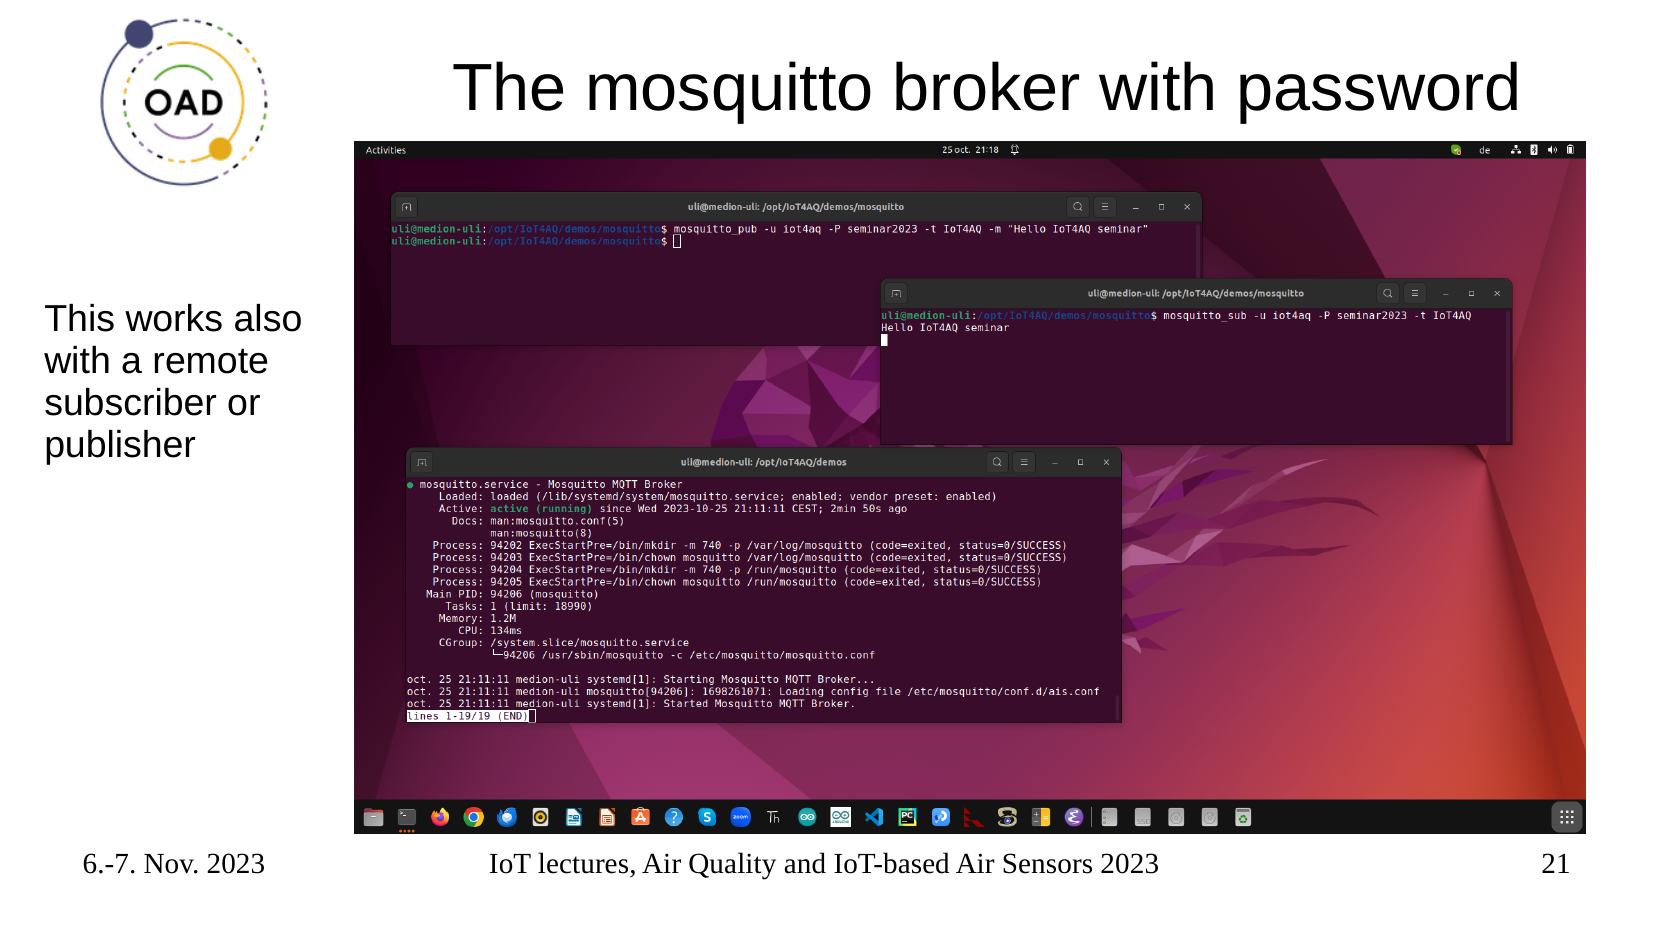

# The mosquitto broker with password
This works also
with a remote
subscriber or
publisher
d
6.-7. Nov. 2023
IoT lectures, Air Quality and IoT-based Air Sensors 2023
21